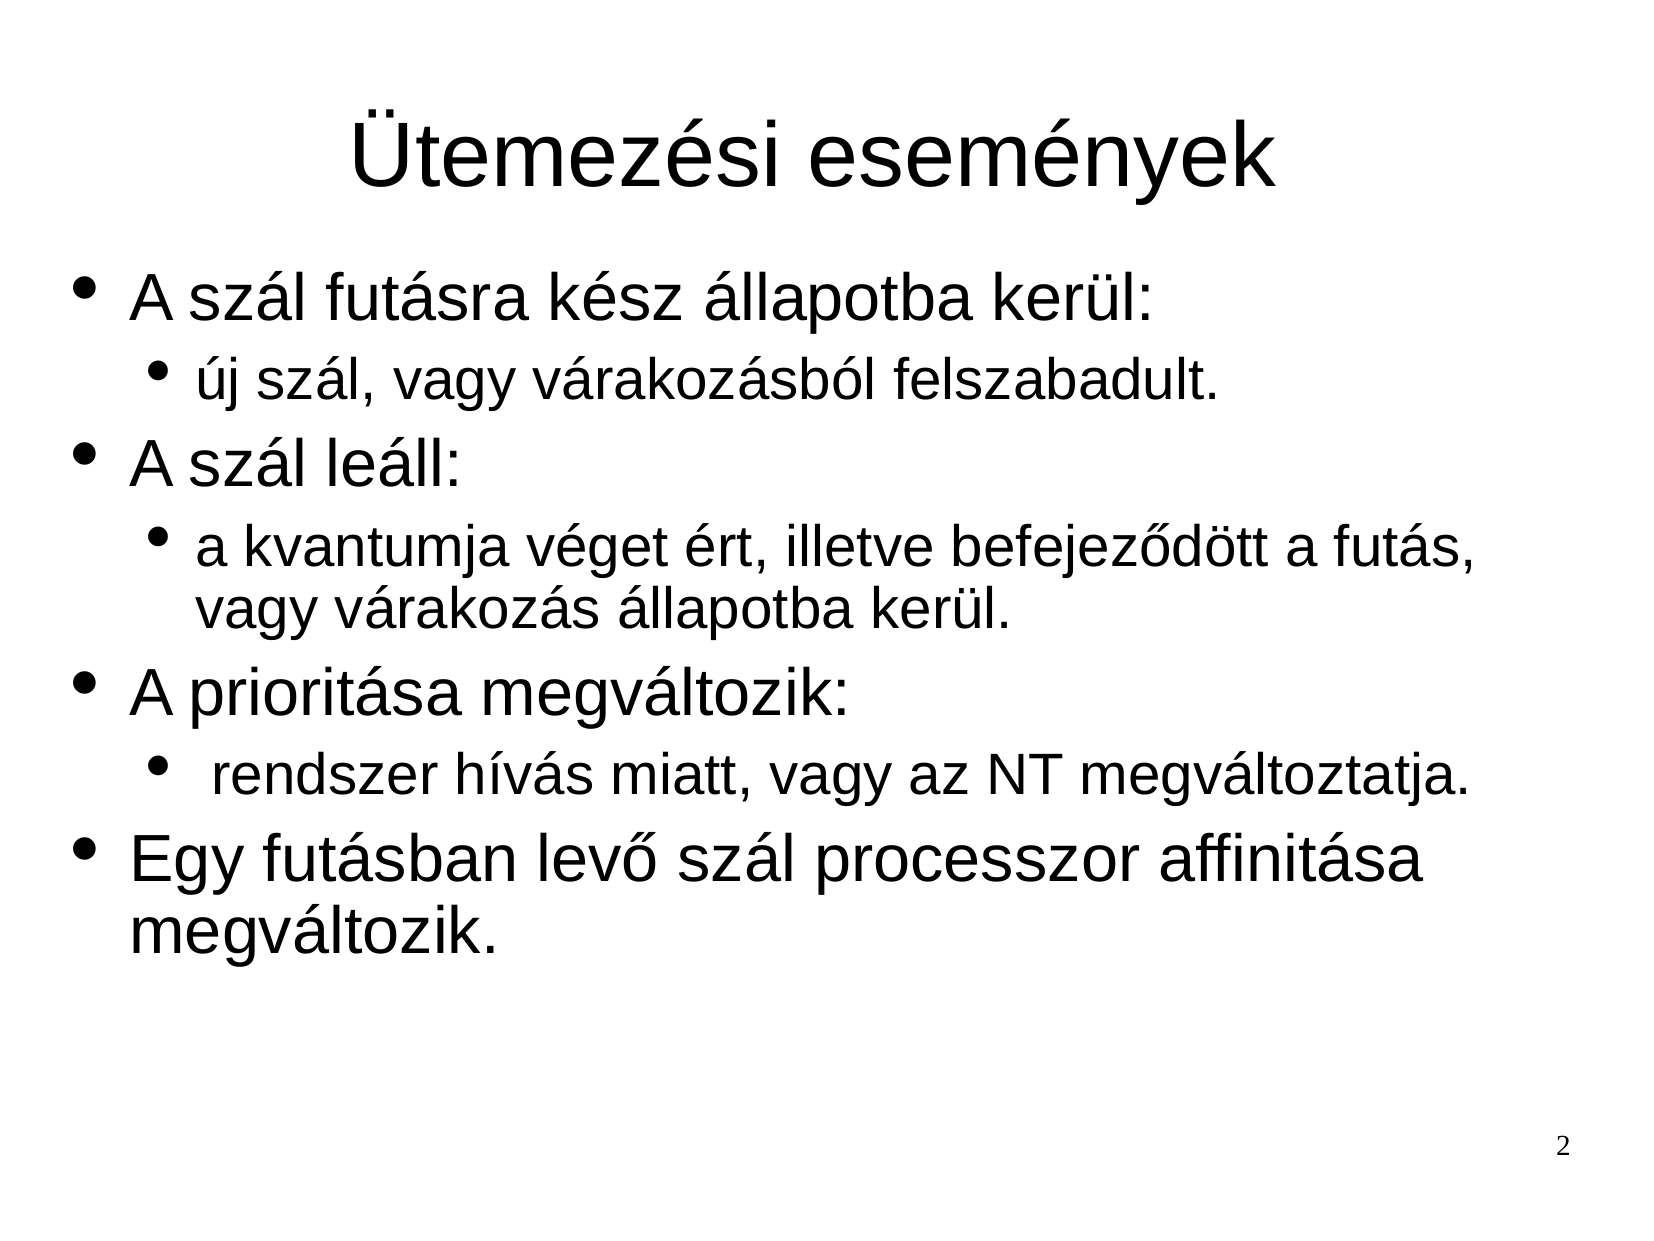

# Ütemezési események
A szál futásra kész állapotba kerül:
új szál, vagy várakozásból felszabadult.
A szál leáll:
a kvantumja véget ért, illetve befejeződött a futás, vagy várakozás állapotba kerül.
A prioritása megváltozik:
 rendszer hívás miatt, vagy az NT megváltoztatja.
Egy futásban levő szál processzor affinitása megváltozik.
2